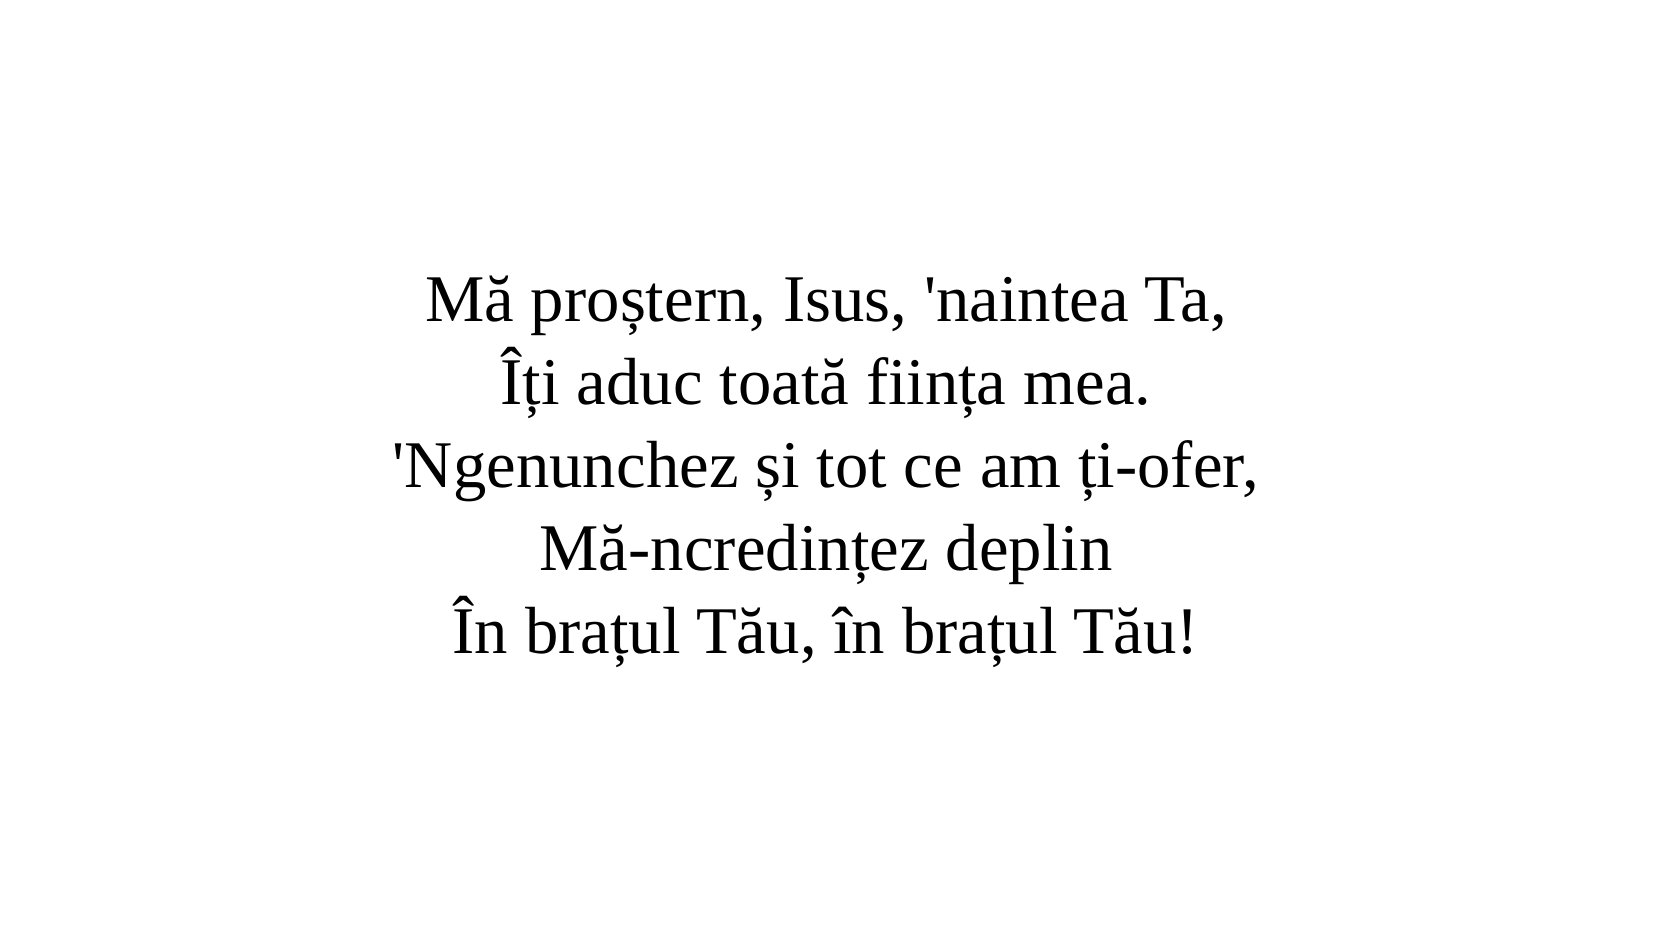

# Mă proștern, Isus, 'naintea Ta,
Îți aduc toată ființa mea.
'Ngenunchez și tot ce am ți-ofer,
Mă-ncredințez deplin
În brațul Tău, în brațul Tău!